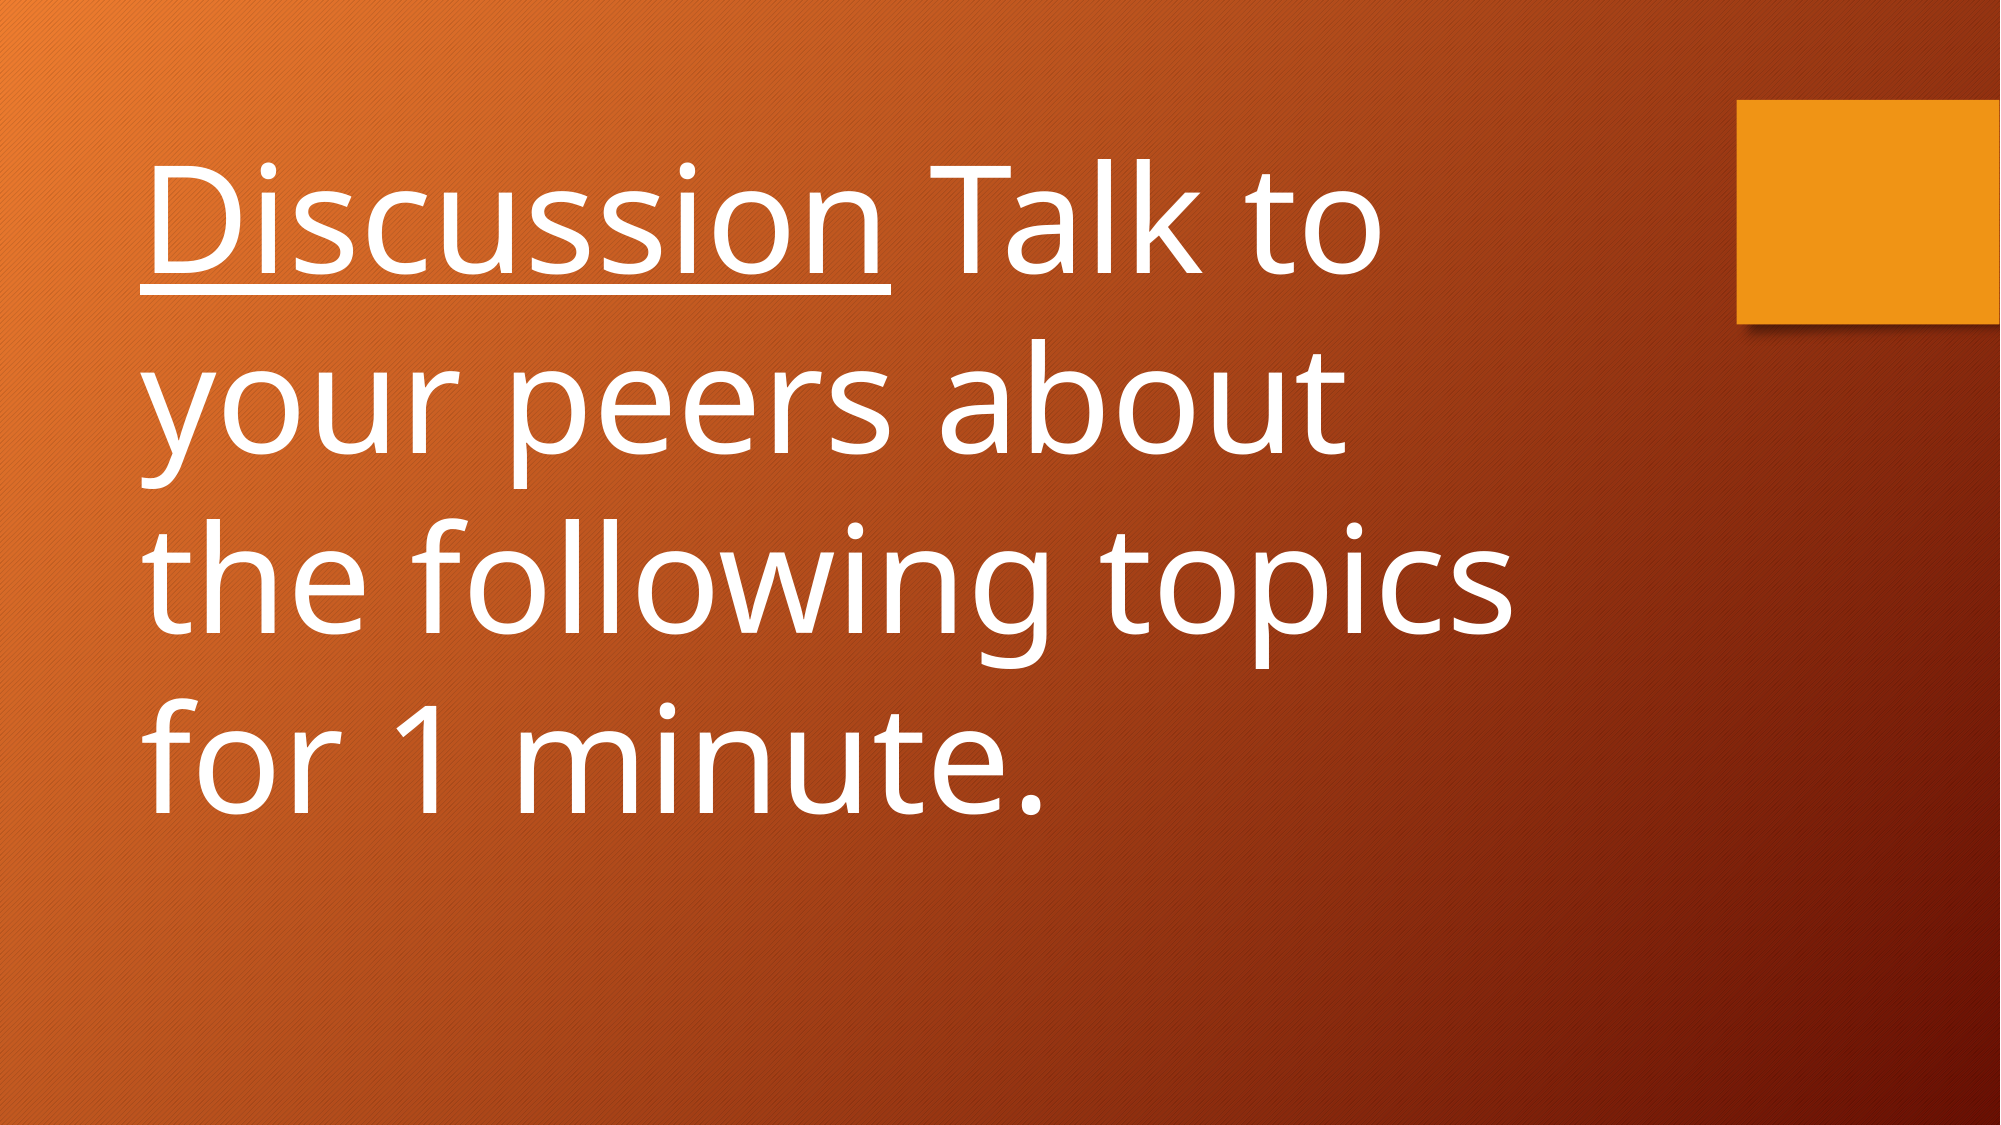

Discussion Talk to your peers about the following topics for 1 minute.